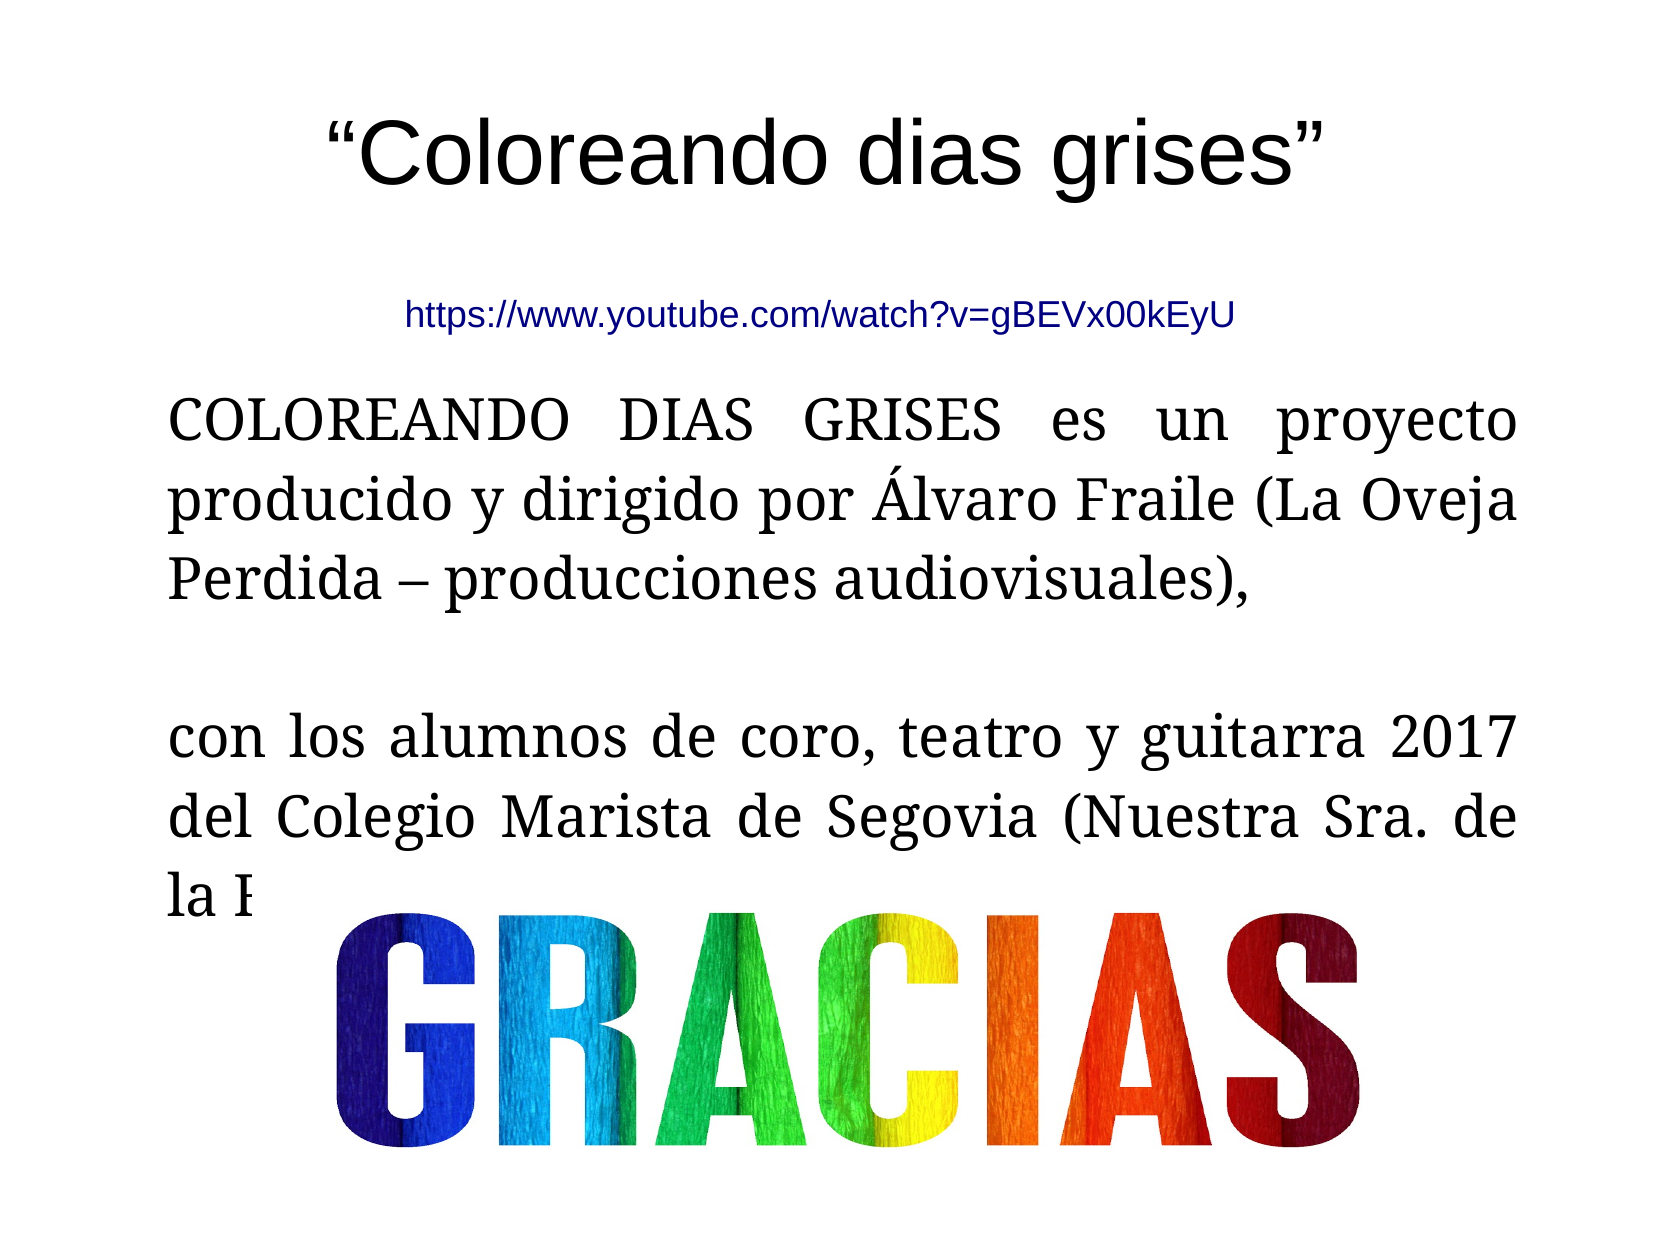

# “Coloreando dias grises”
https://www.youtube.com/watch?v=gBEVx00kEyU
COLOREANDO DIAS GRISES es un proyecto producido y dirigido por Álvaro Fraile (La Oveja Perdida – producciones audiovisuales),
con los alumnos de coro, teatro y guitarra 2017 del Colegio Marista de Segovia (Nuestra Sra. de la Fuencisla).